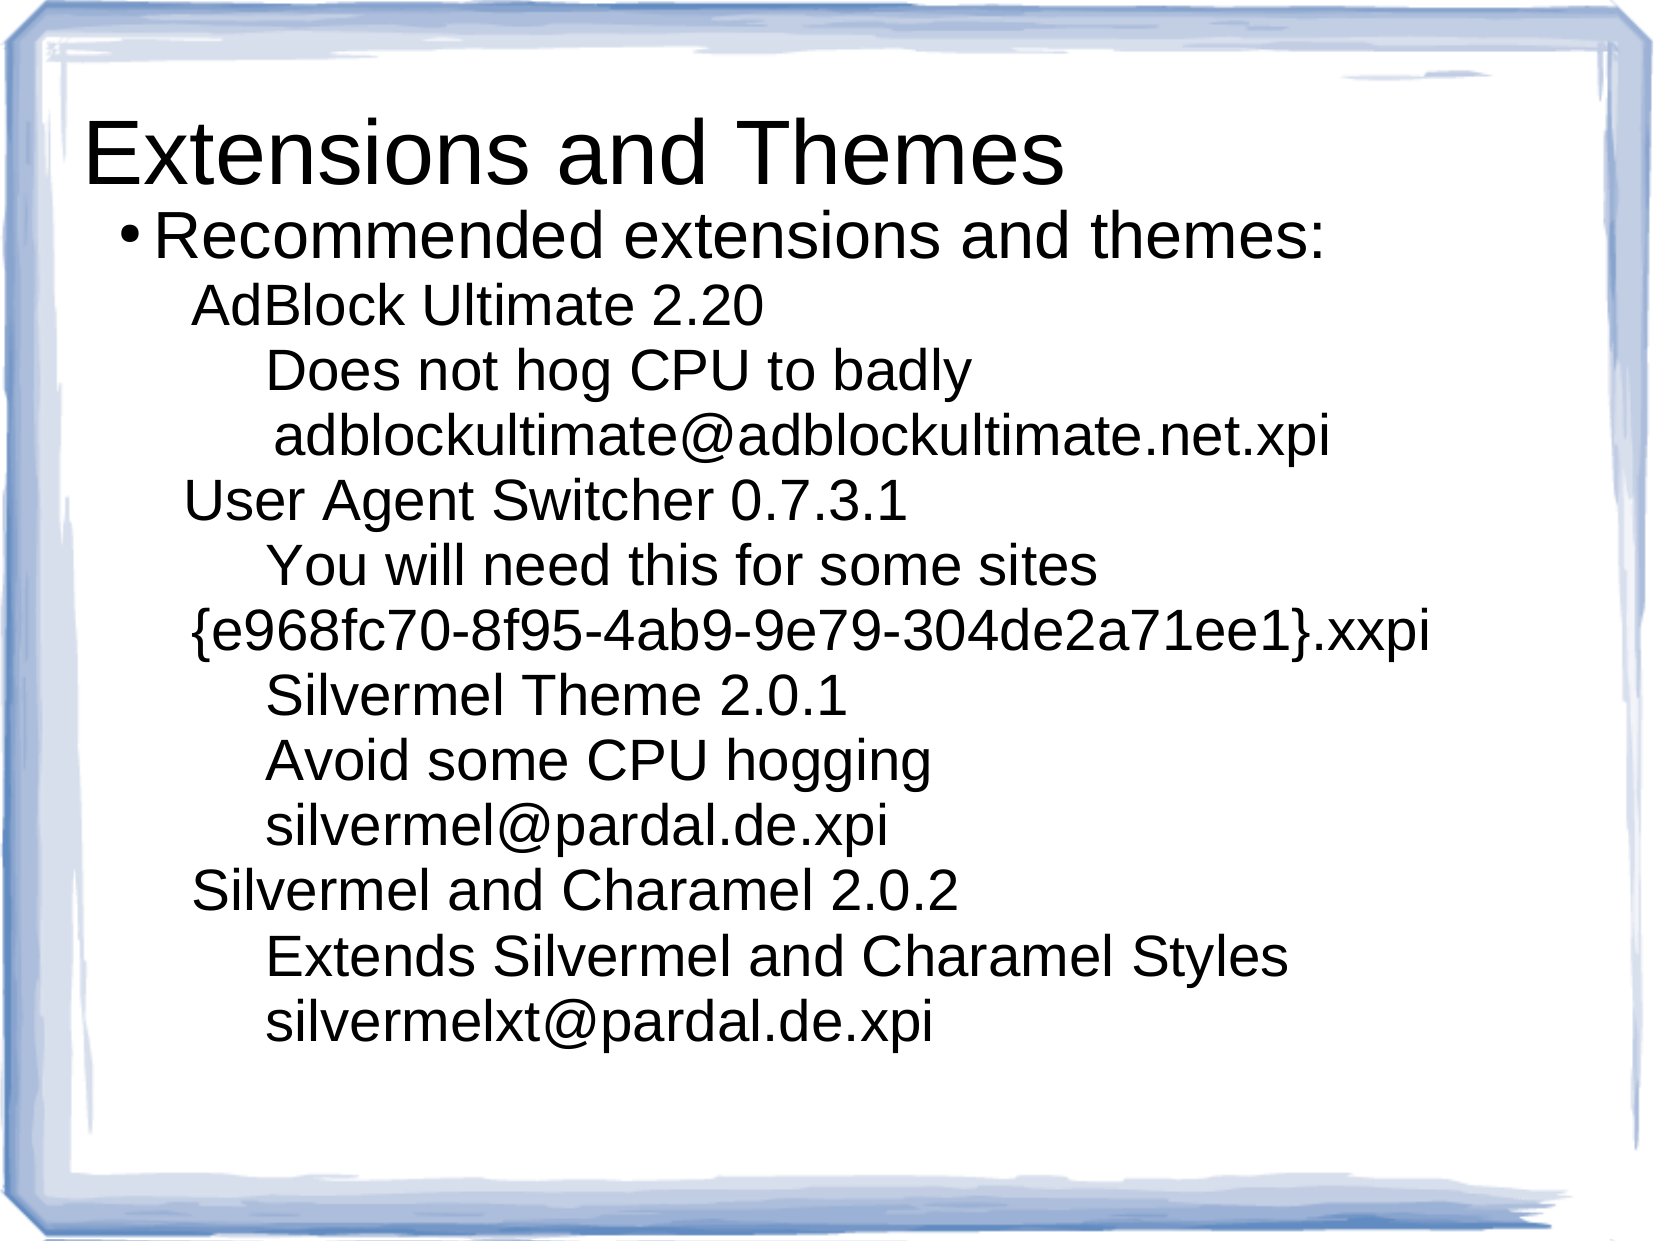

# Extensions and Themes
Recommended extensions and themes:
 	AdBlock Ultimate 2.20
		Does not hog CPU to badly
	 adblockultimate@adblockultimate.net.xpi
 User Agent Switcher 0.7.3.1
		You will need this for some sites
	{e968fc70-8f95-4ab9-9e79-304de2a71ee1}.xxpi
 		Silvermel Theme 2.0.1
		Avoid some CPU hogging
 	silvermel@pardal.de.xpi
	Silvermel and Charamel 2.0.2
 	Extends Silvermel and Charamel Styles
 	silvermelxt@pardal.de.xpi